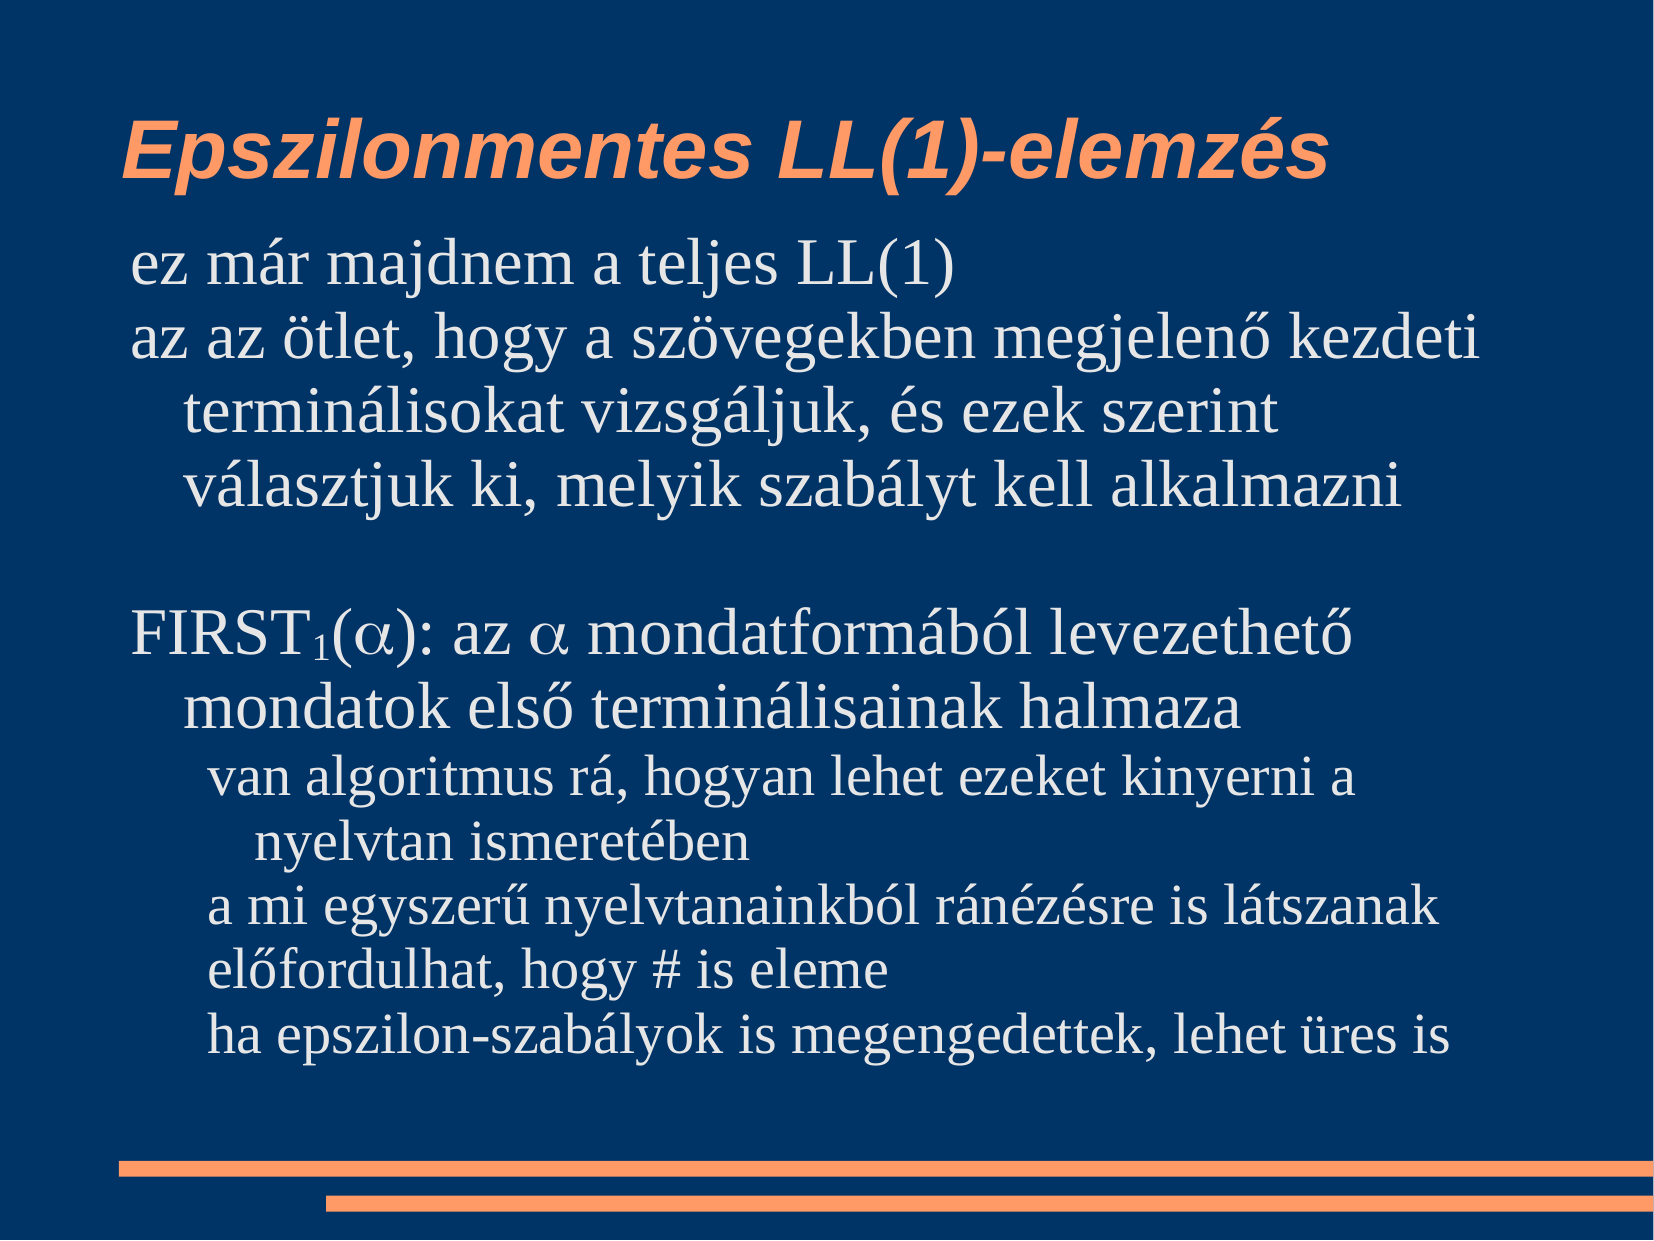

# Epszilonmentes LL(1)-elemzés
ez már majdnem a teljes LL(1)
az az ötlet, hogy a szövegekben megjelenő kezdeti terminálisokat vizsgáljuk, és ezek szerint választjuk ki, melyik szabályt kell alkalmazni
FIRST1(a): az a mondatformából levezethető mondatok első terminálisainak halmaza
van algoritmus rá, hogyan lehet ezeket kinyerni a nyelvtan ismeretében
a mi egyszerű nyelvtanainkból ránézésre is látszanak
előfordulhat, hogy # is eleme
ha epszilon-szabályok is megengedettek, lehet üres is